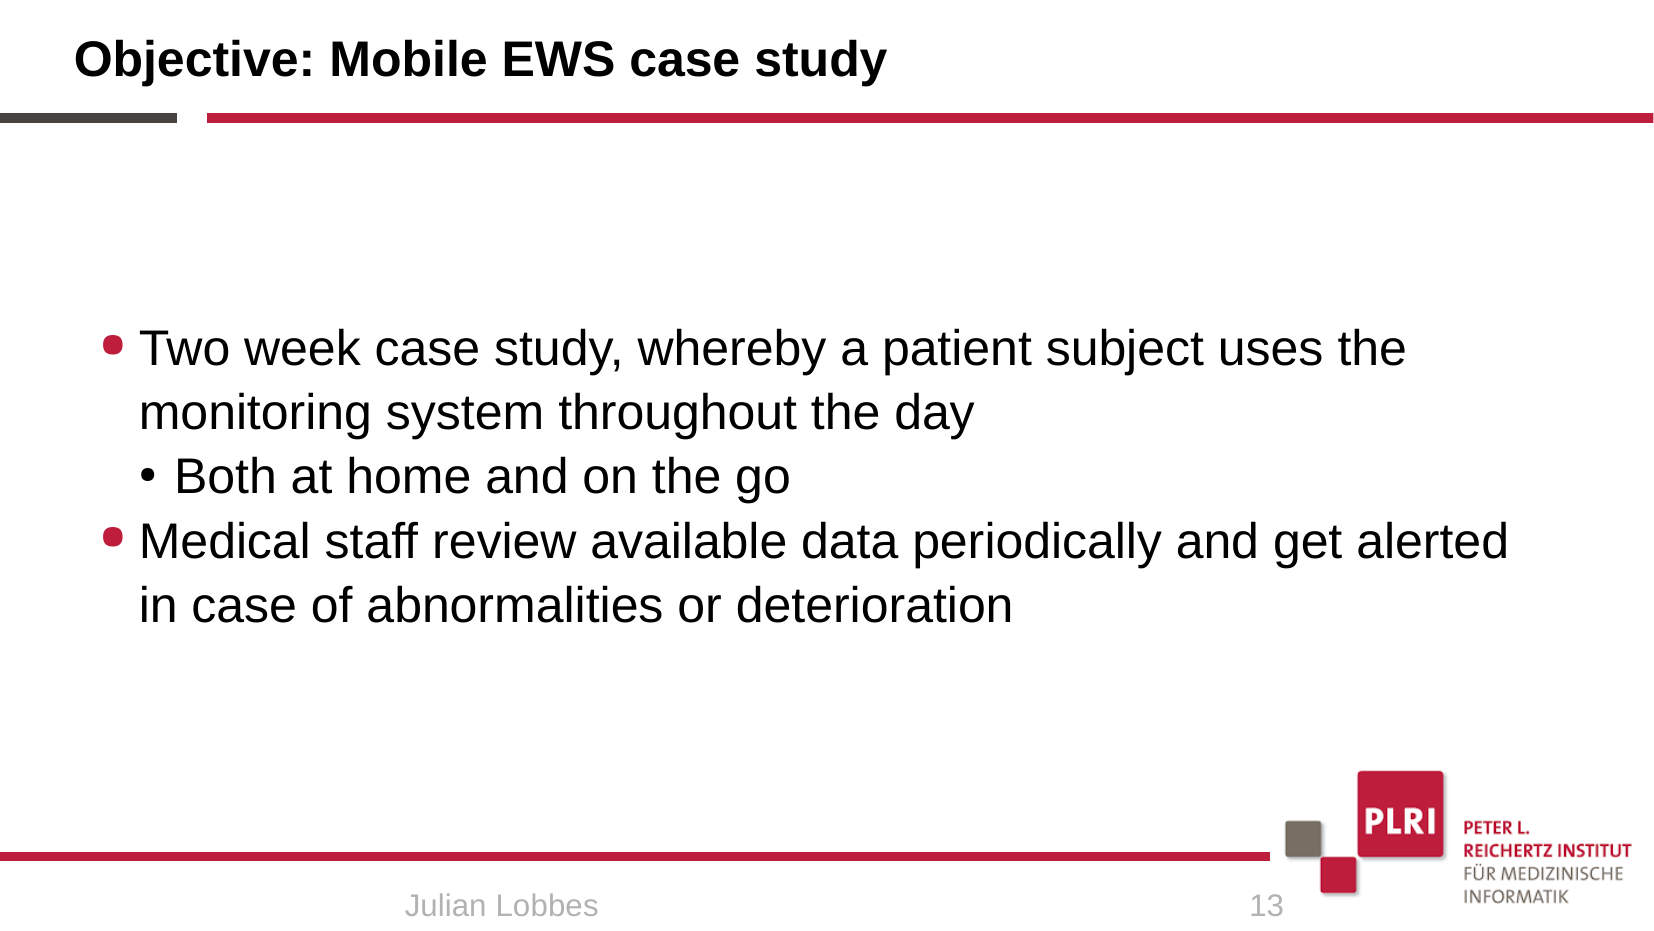

Objective: Mobile EWS case study
Two week case study, whereby a patient subject uses the monitoring system throughout the day
Both at home and on the go
Medical staff review available data periodically and get alerted in case of abnormalities or deterioration
Julian Lobbes